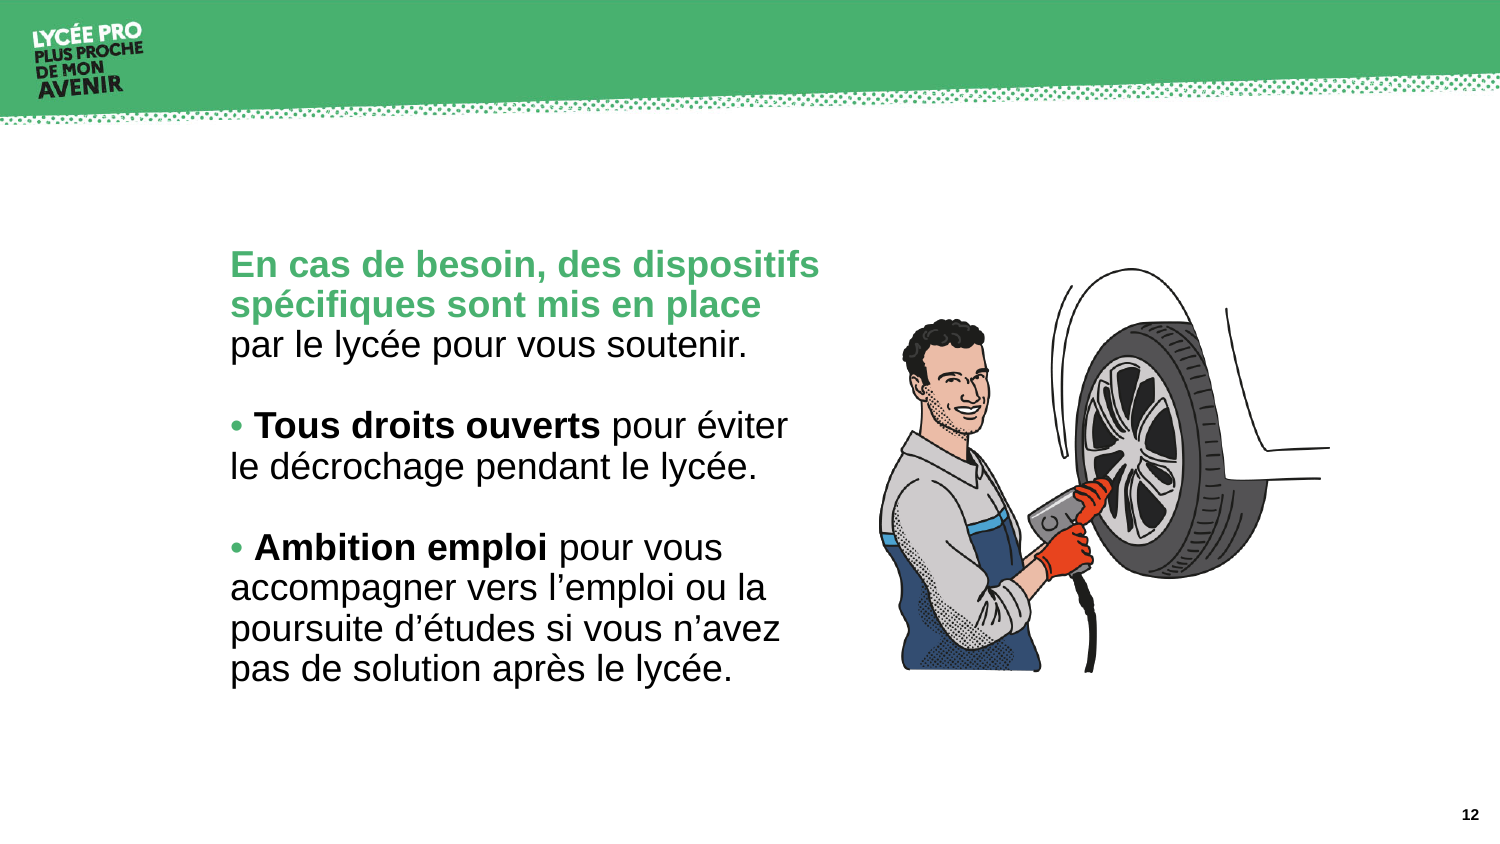

En cas de besoin, des dispositifs spécifiques sont mis en place par le lycée pour vous soutenir.
• Tous droits ouverts pour éviter le décrochage pendant le lycée.
• Ambition emploi pour vous accompagner vers l’emploi ou la poursuite d’études si vous n’avez pas de solution après le lycée.